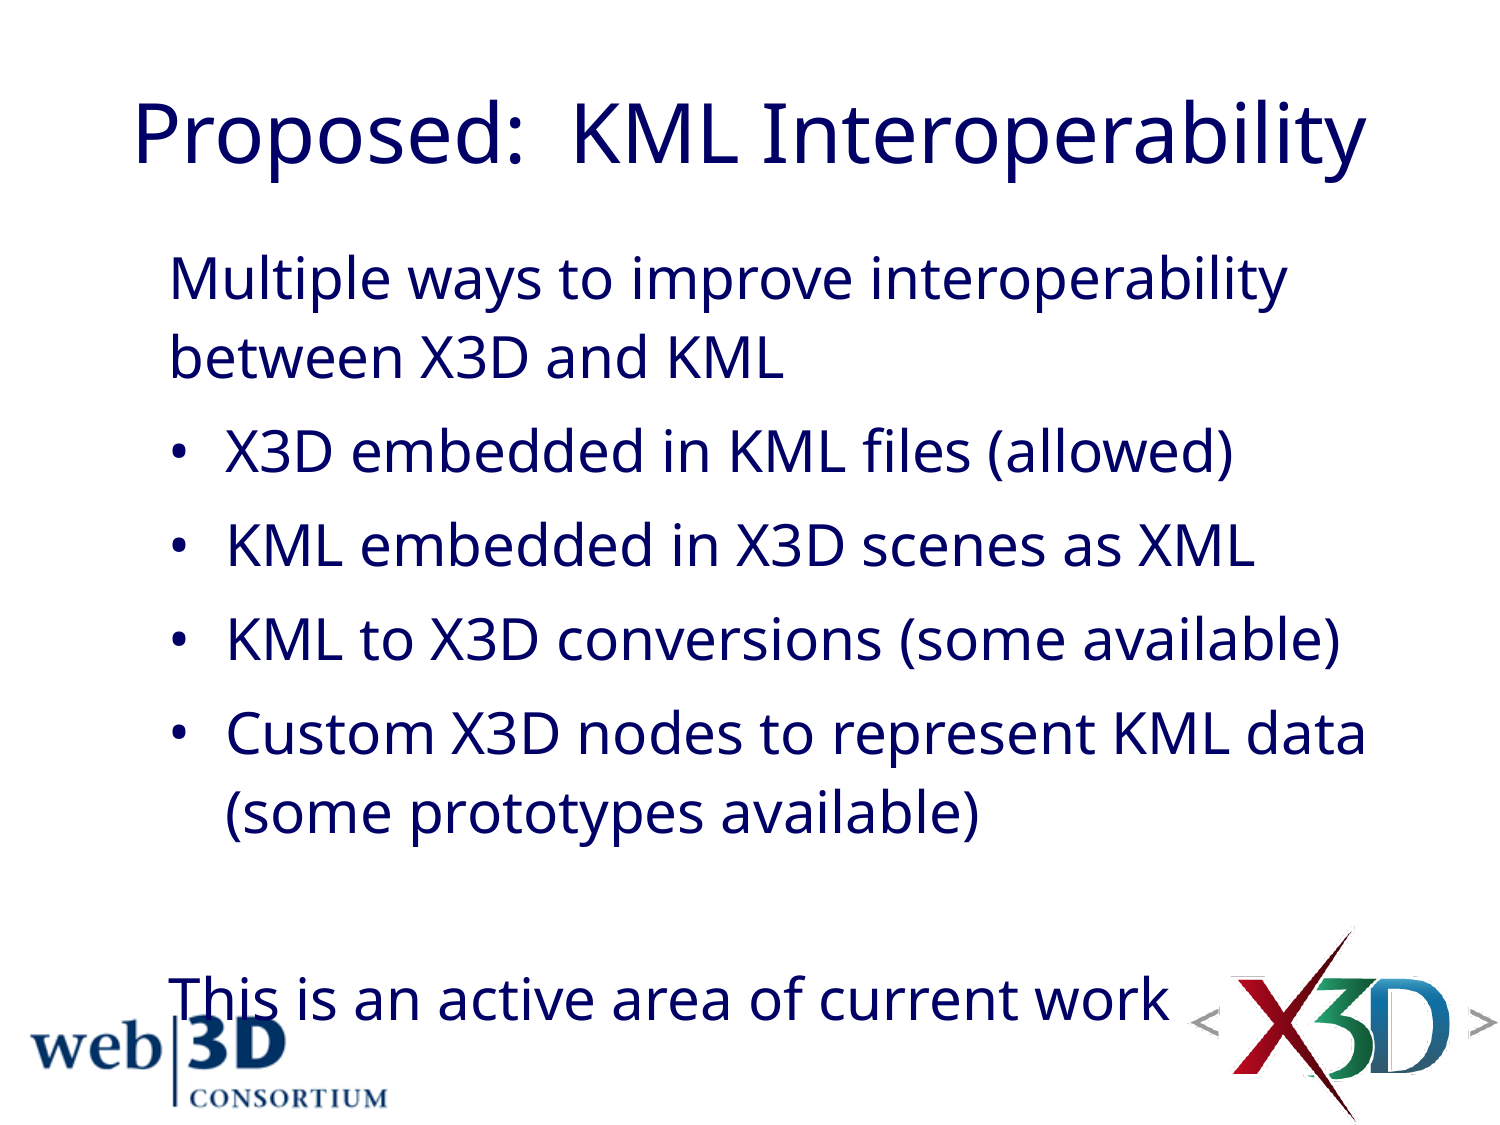

# Proposed: KML Interoperability
Multiple ways to improve interoperability between X3D and KML
X3D embedded in KML files (allowed)
KML embedded in X3D scenes as XML
KML to X3D conversions (some available)
Custom X3D nodes to represent KML data (some prototypes available)
This is an active area of current work